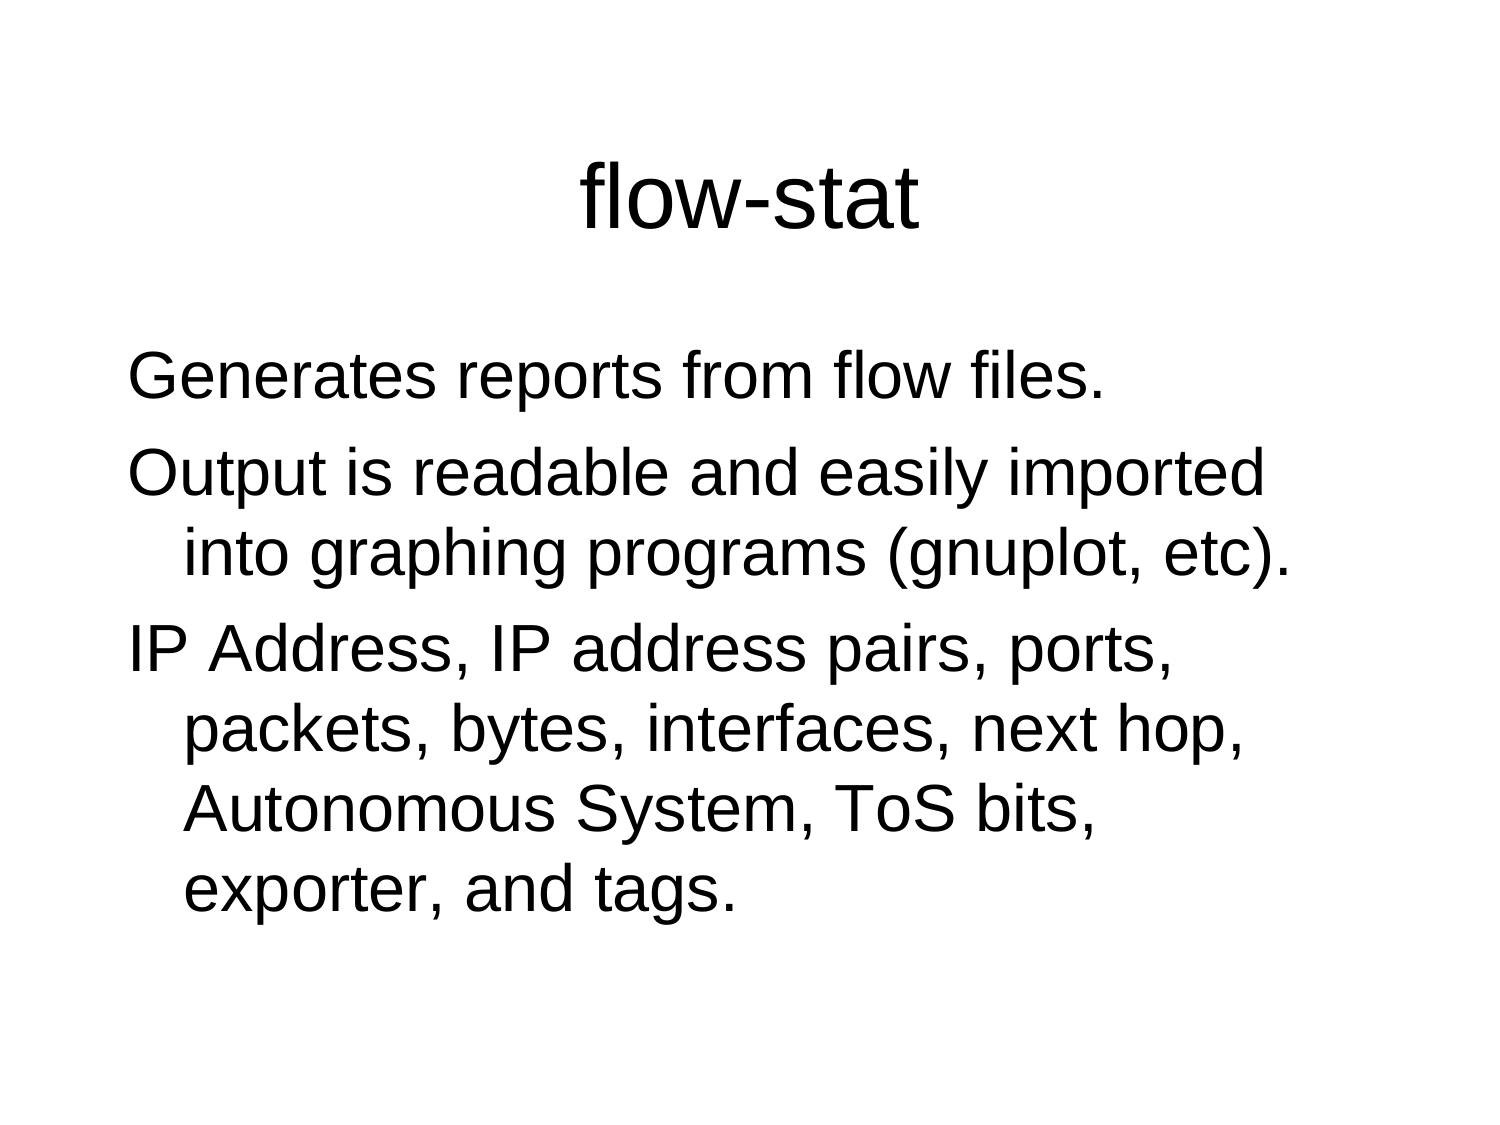

# flow-stat
Generates reports from flow files.
Output is readable and easily imported into graphing programs (gnuplot, etc).
IP Address, IP address pairs, ports, packets, bytes, interfaces, next hop, Autonomous System, ToS bits, exporter, and tags.